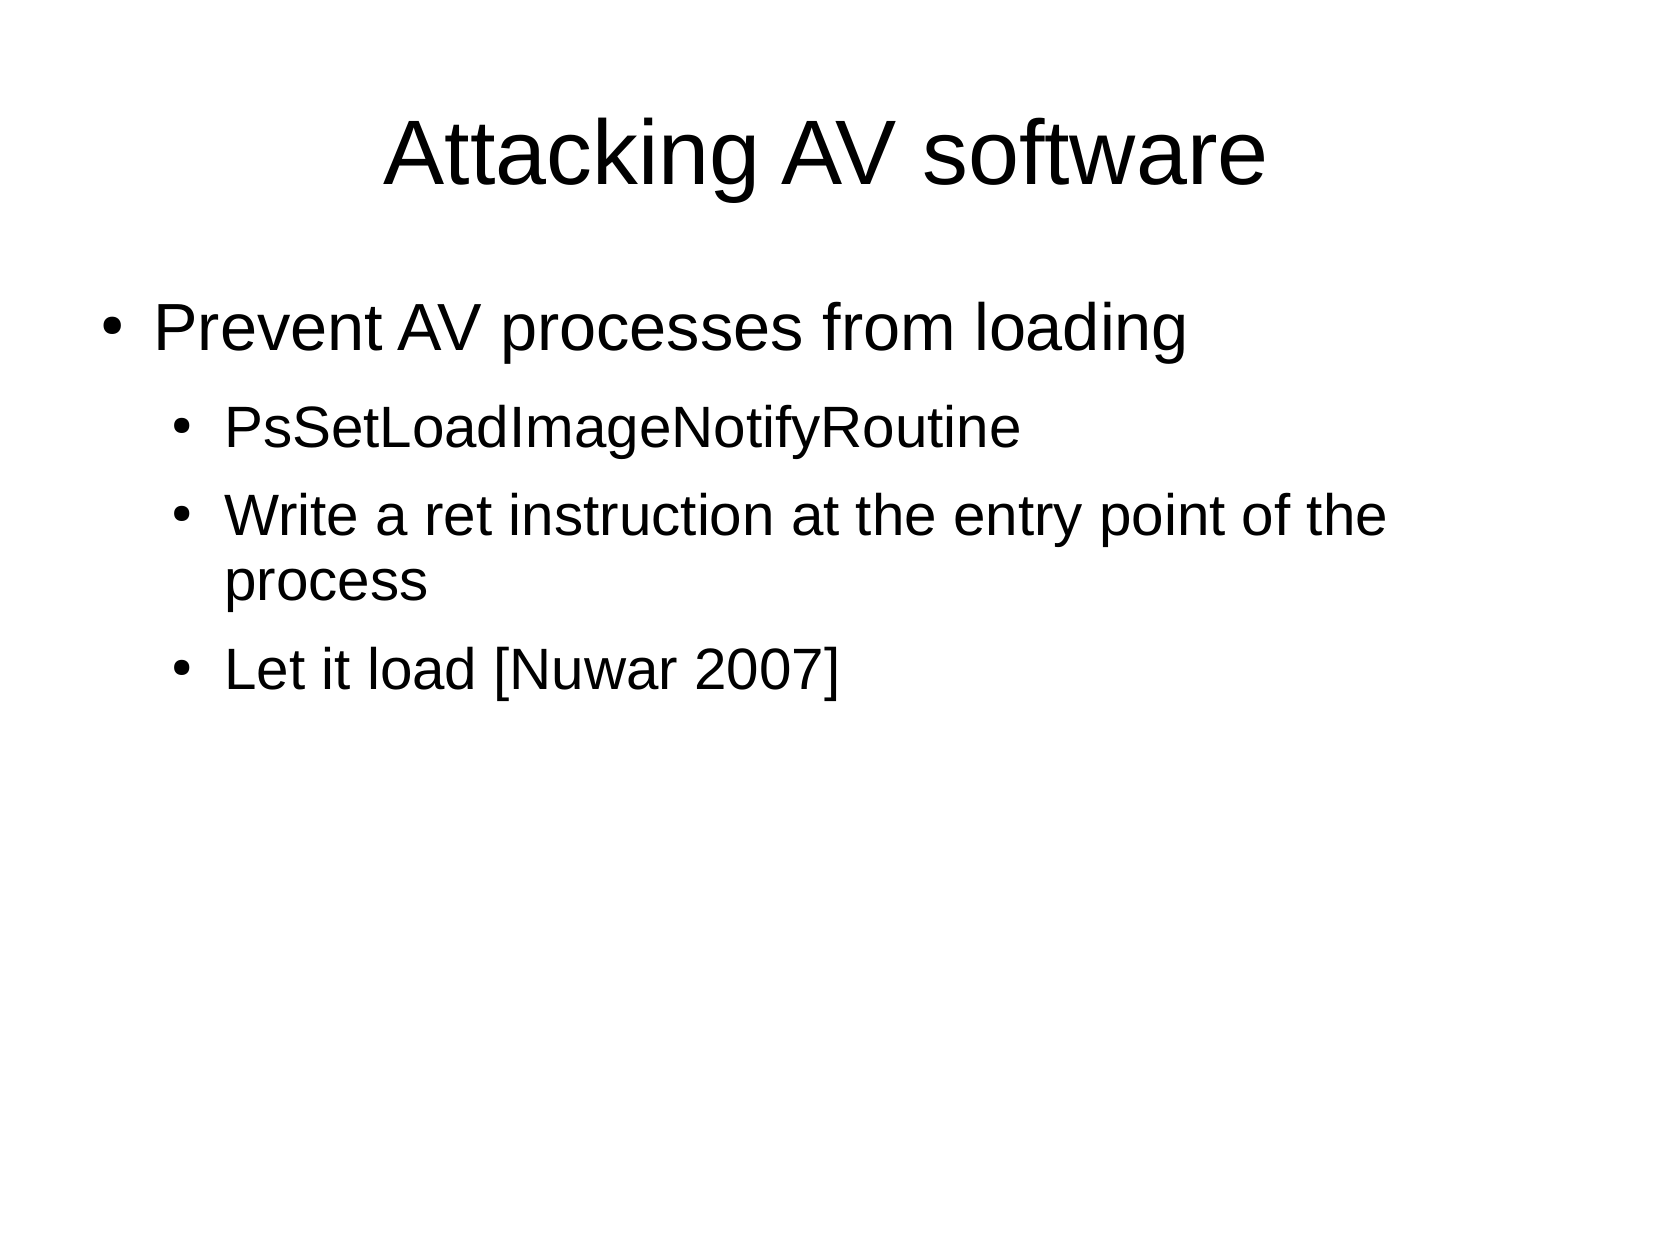

# Attacking AV software
Prevent AV processes from loading
PsSetLoadImageNotifyRoutine
Write a ret instruction at the entry point of the process
Let it load [Nuwar 2007]